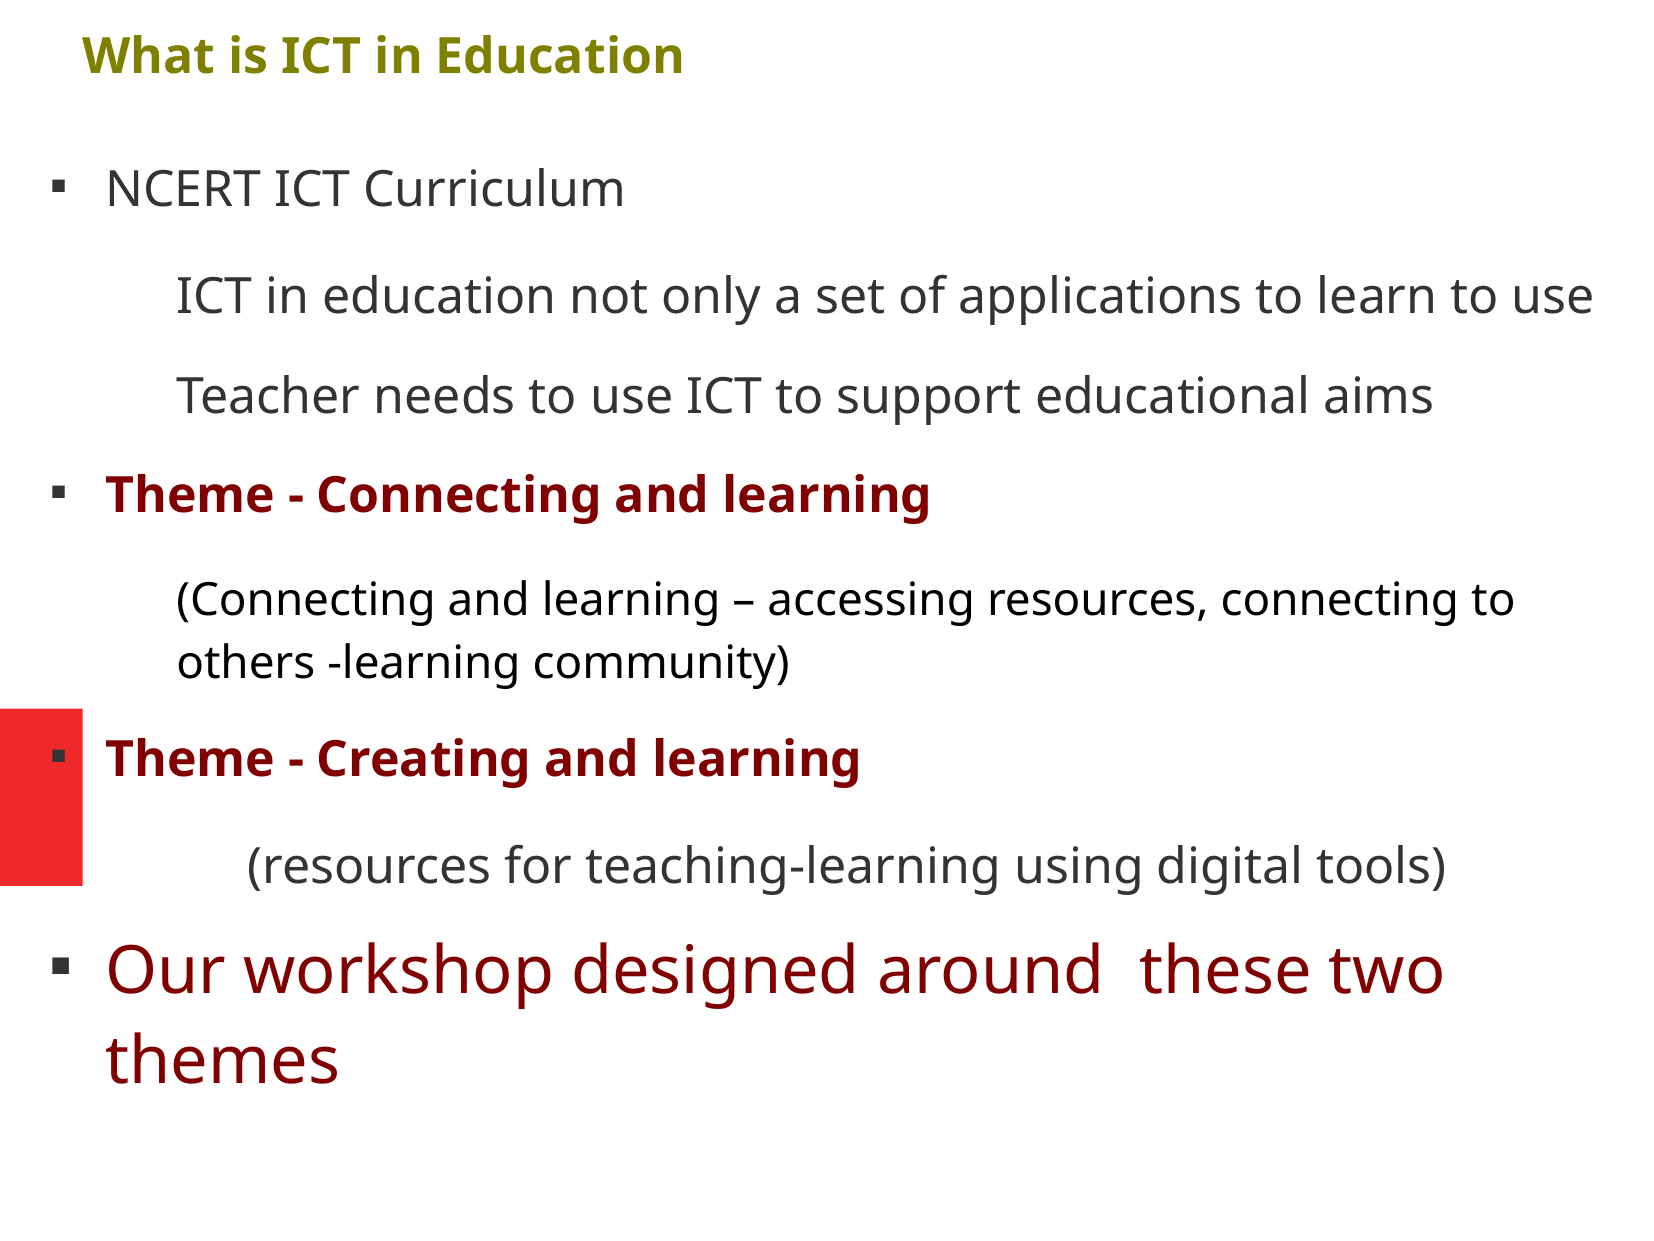

# What is ICT in Education
NCERT ICT Curriculum
ICT in education not only a set of applications to learn to use
Teacher needs to use ICT to support educational aims
Theme - Connecting and learning
(Connecting and learning – accessing resources, connecting to others -learning community)
Theme - Creating and learning
(resources for teaching-learning using digital tools)
Our workshop designed around these two themes